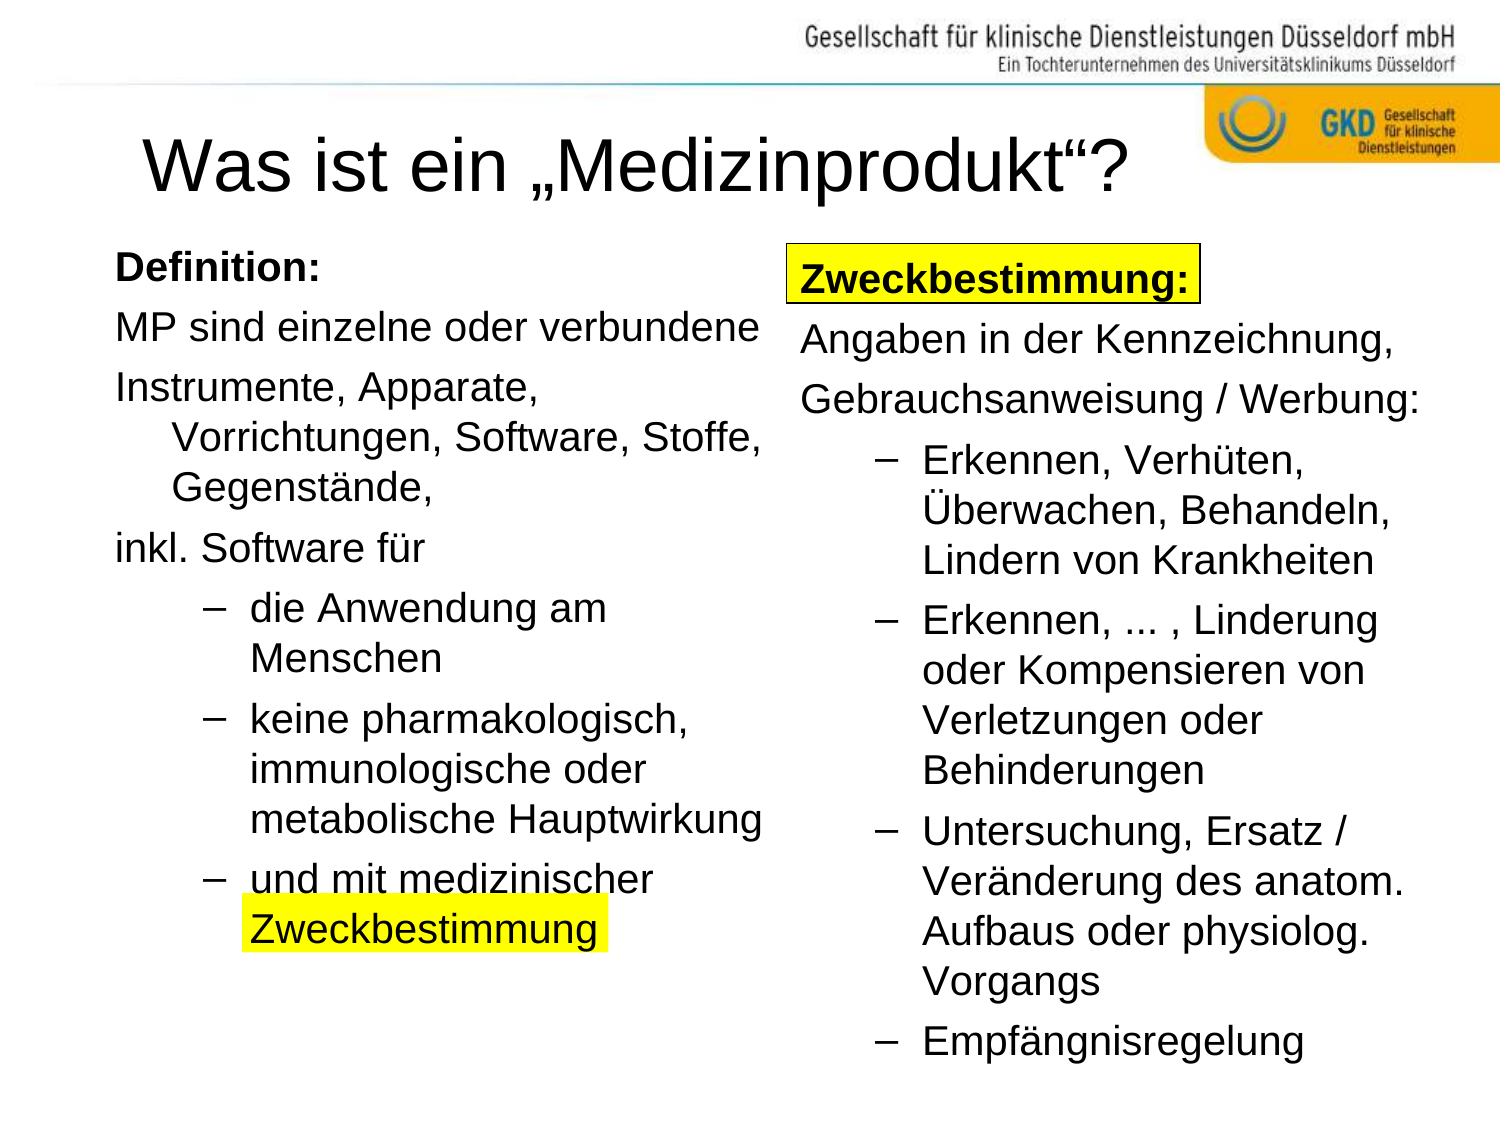

# Was ist ein „Medizinprodukt“?
Definition:
MP sind einzelne oder verbundene
Instrumente, Apparate, Vorrichtungen, Software, Stoffe, Gegenstände,
inkl. Software für
die Anwendung am Menschen
keine pharmakologisch, immunologische oder metabolische Hauptwirkung
und mit medizinischer Zweckbestimmung
Zweckbestimmung:
Angaben in der Kennzeichnung,
Gebrauchsanweisung / Werbung:
Erkennen, Verhüten, Überwachen, Behandeln, Lindern von Krankheiten
Erkennen, ... , Linderung oder Kompensieren von Verletzungen oder Behinderungen
Untersuchung, Ersatz / Veränderung des anatom. Aufbaus oder physiolog. Vorgangs
Empfängnisregelung